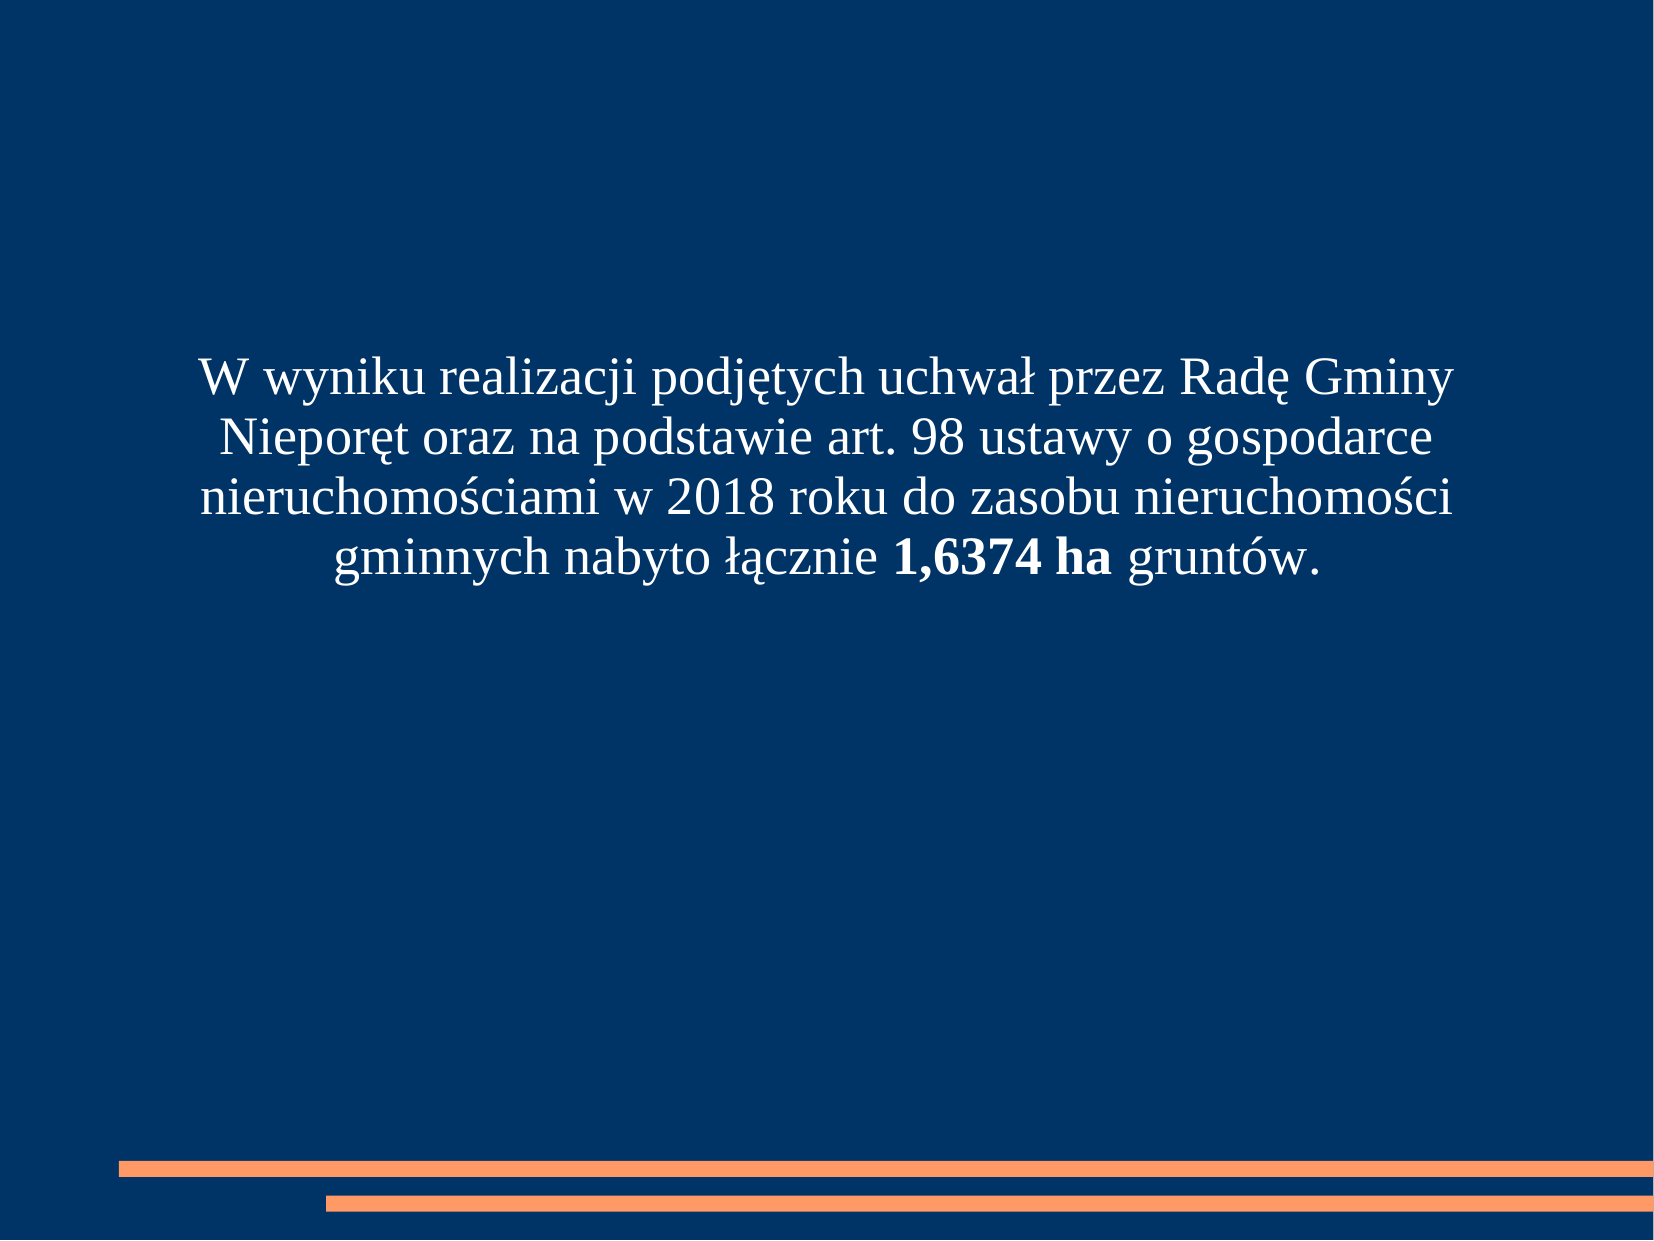

# W wyniku realizacji podjętych uchwał przez Radę Gminy Nieporęt oraz na podstawie art. 98 ustawy o gospodarce nieruchomościami w 2018 roku do zasobu nieruchomości gminnych nabyto łącznie 1,6374 ha gruntów.